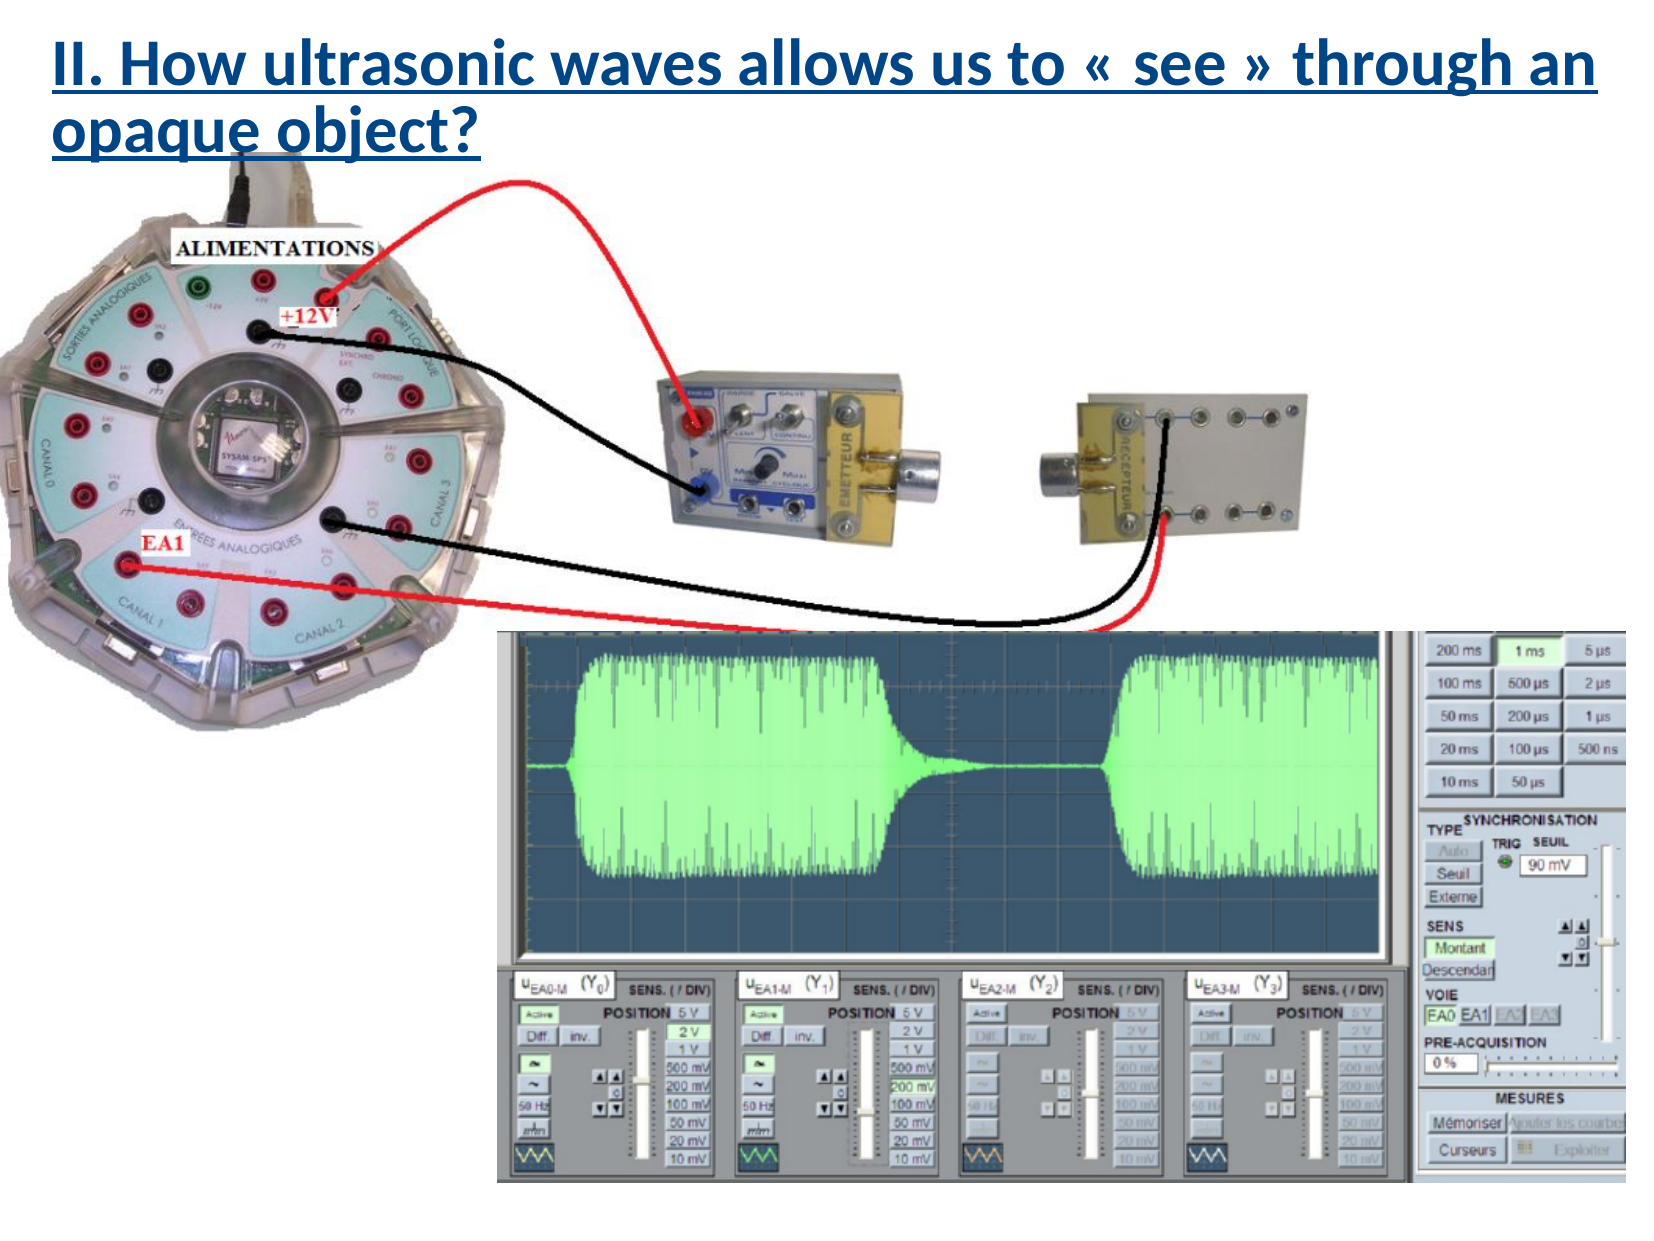

II. How ultrasonic waves allows us to « see » through an opaque object?